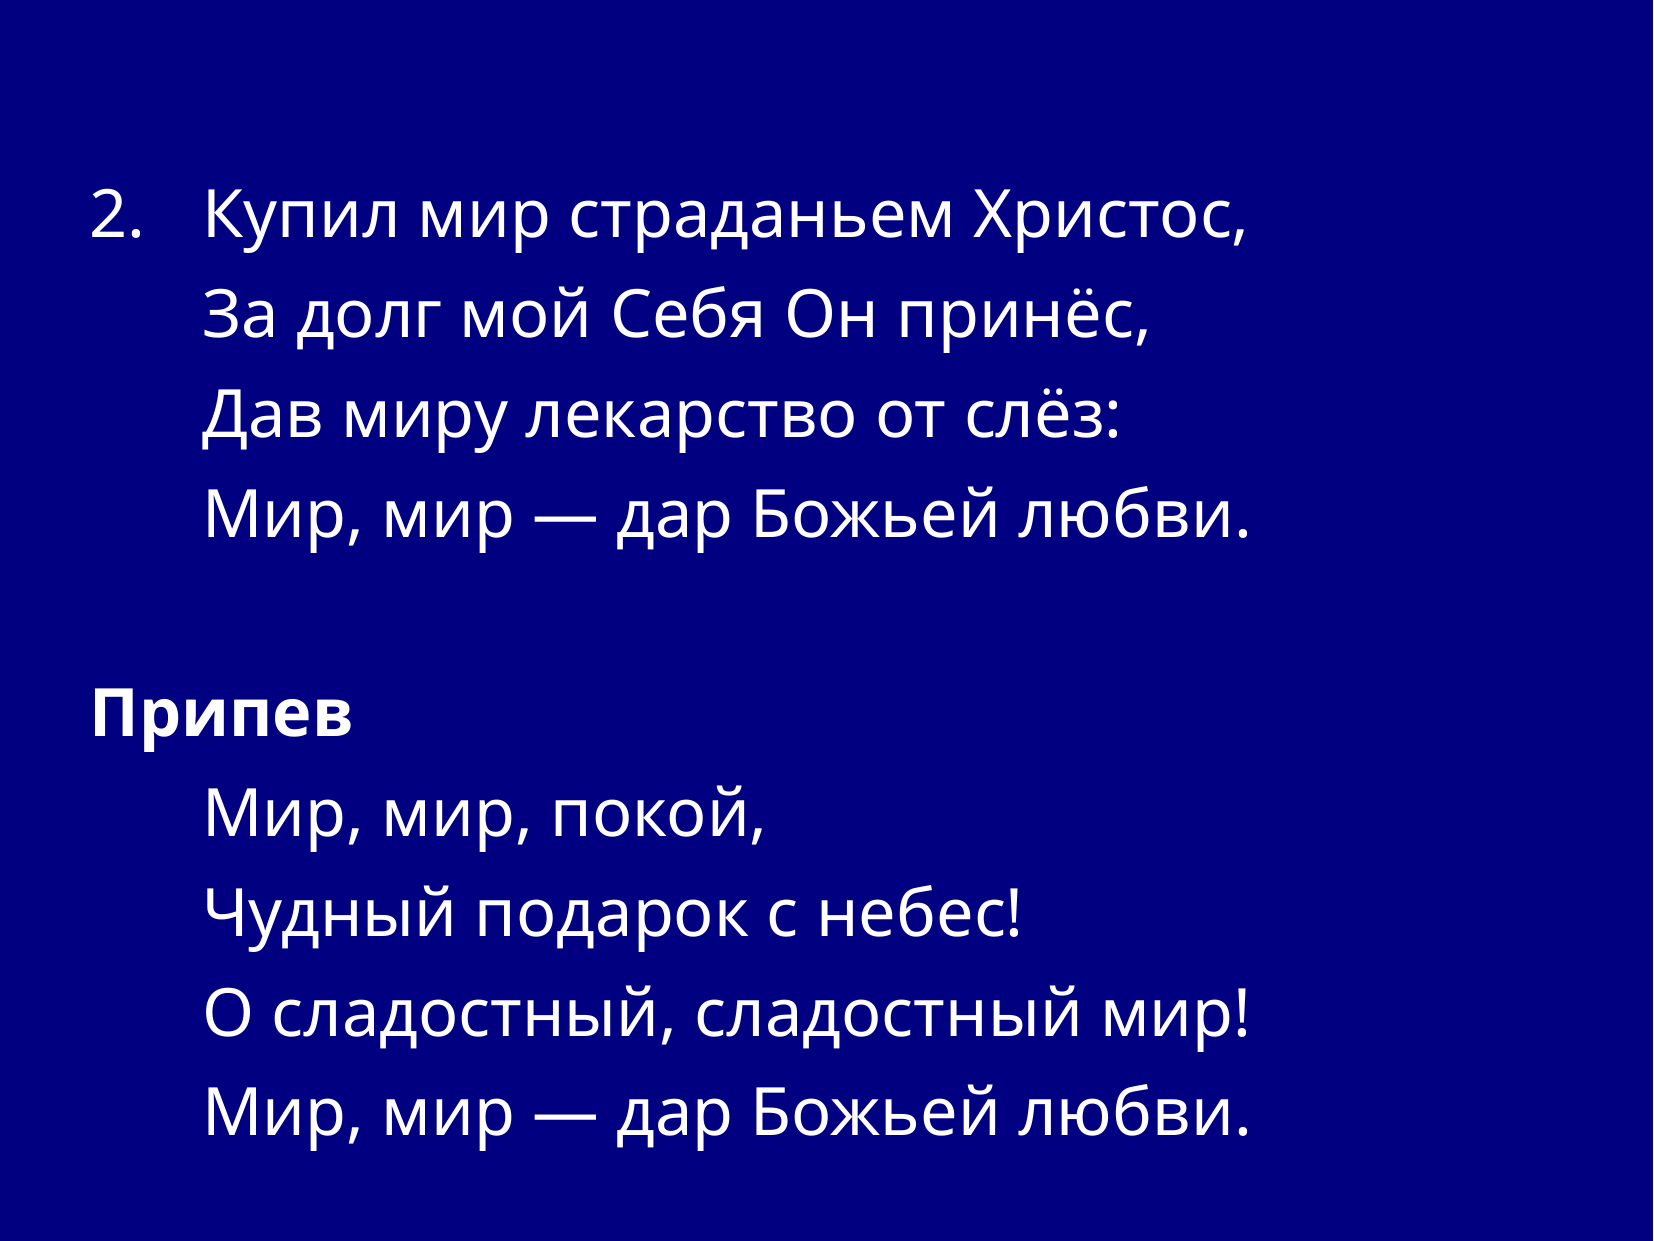

2.	Купил мир страданьем Христос,
	За долг мой Себя Он принёс,
	Дав миру лекарство от слёз:
	Мир, мир — дар Божьей любви.
Припев
	Мир, мир, покой,
	Чудный подарок с небес!
	О сладостный, сладостный мир!
	Мир, мир — дар Божьей любви.